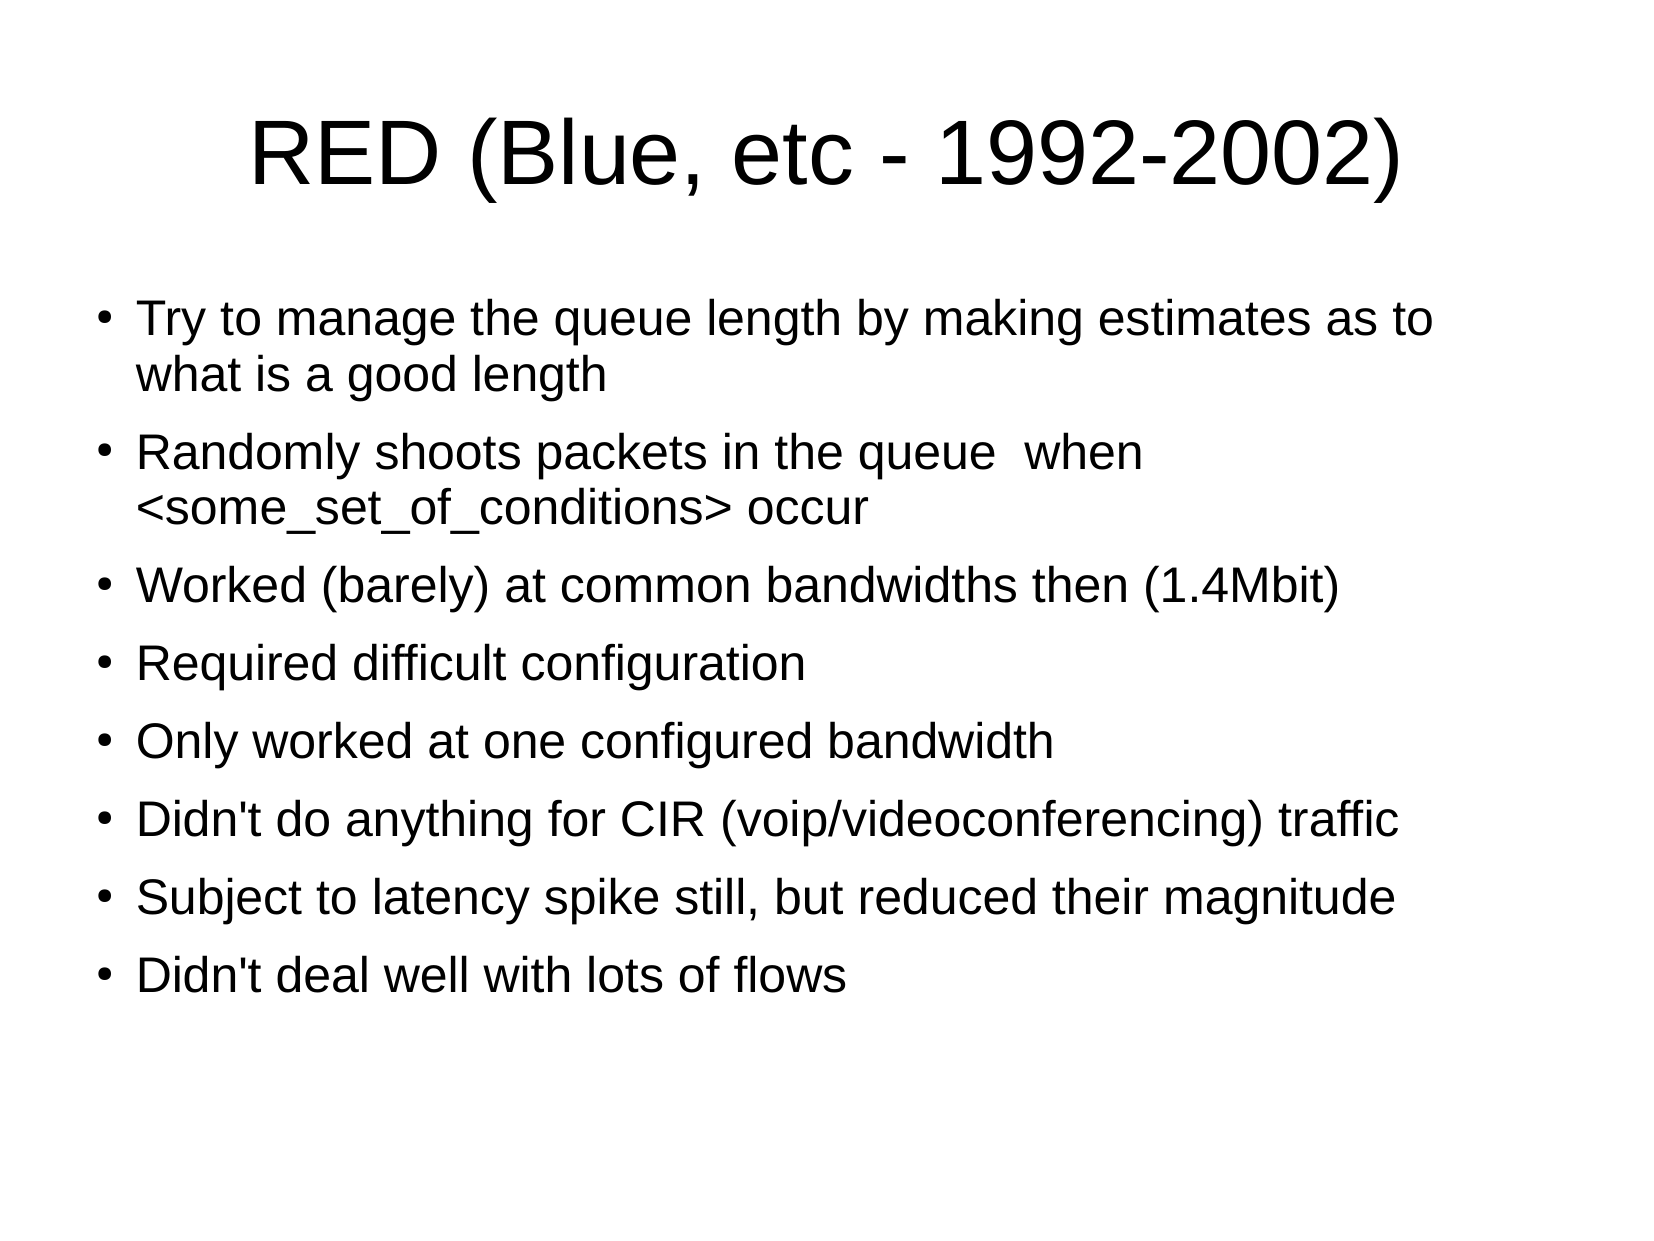

# RED (Blue, etc - 1992-2002)
Try to manage the queue length by making estimates as to what is a good length
Randomly shoots packets in the queue when <some_set_of_conditions> occur
Worked (barely) at common bandwidths then (1.4Mbit)
Required difficult configuration
Only worked at one configured bandwidth
Didn't do anything for CIR (voip/videoconferencing) traffic
Subject to latency spike still, but reduced their magnitude
Didn't deal well with lots of flows